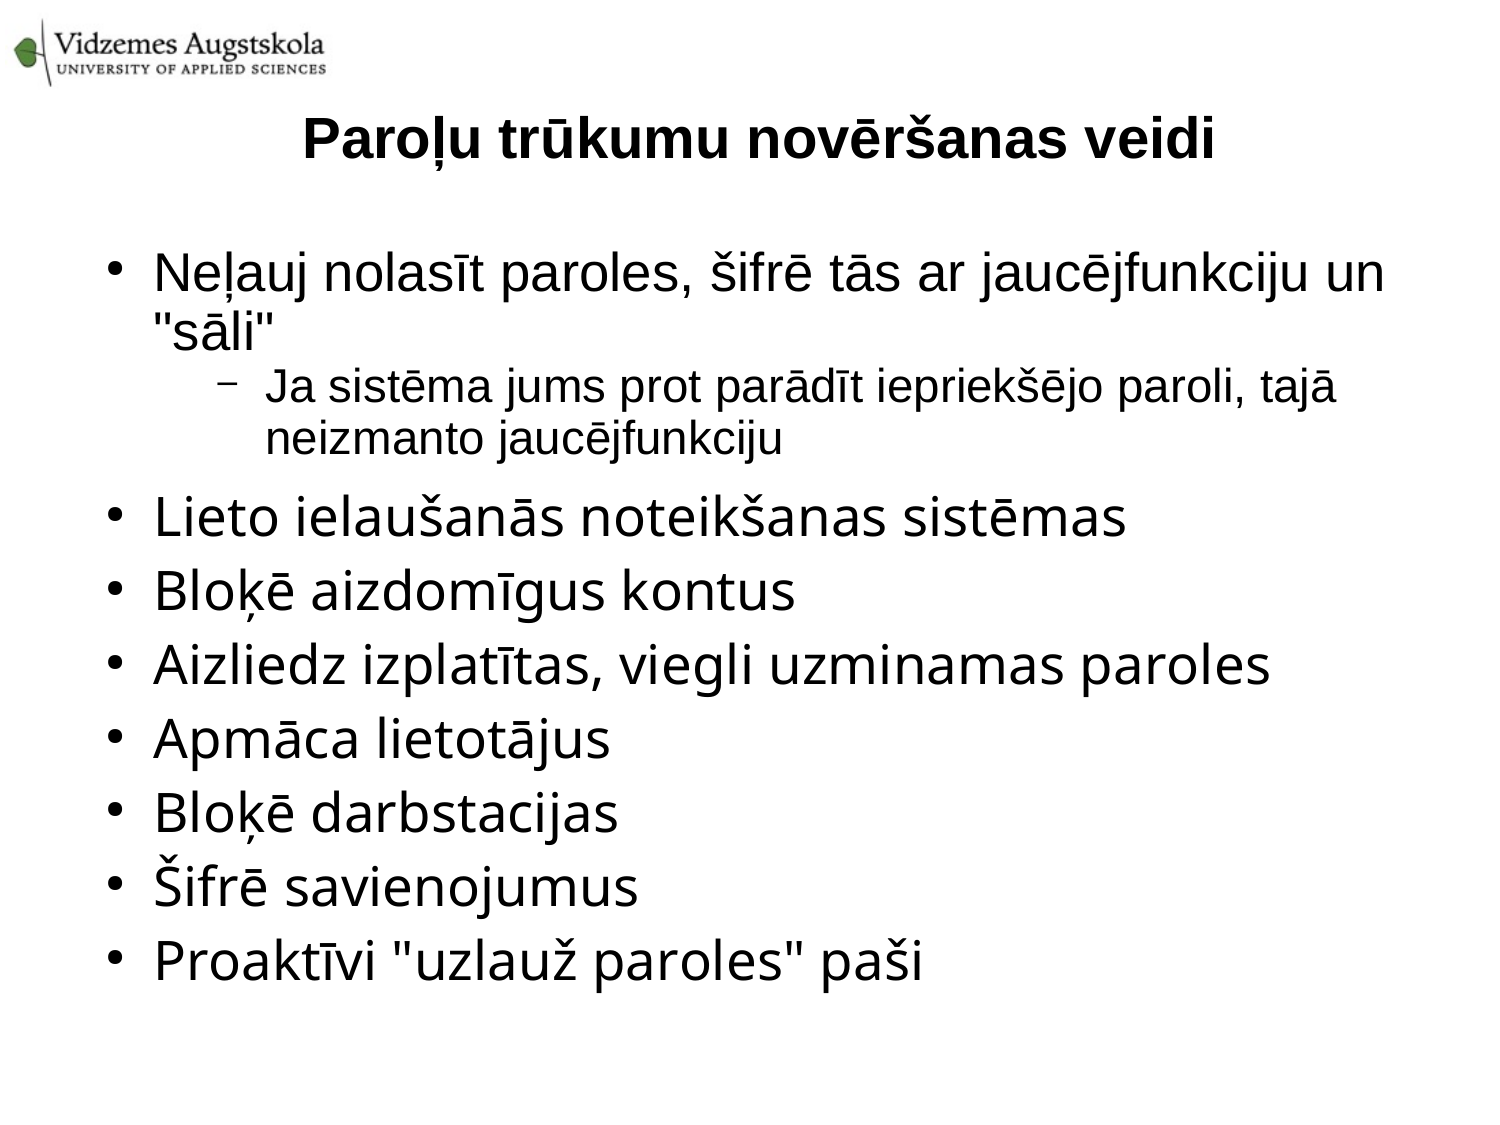

# Paroļu trūkumu novēršanas veidi
Neļauj nolasīt paroles, šifrē tās ar jaucējfunkciju un "sāli"
Ja sistēma jums prot parādīt iepriekšējo paroli, tajā neizmanto jaucējfunkciju
Lieto ielaušanās noteikšanas sistēmas
Bloķē aizdomīgus kontus
Aizliedz izplatītas, viegli uzminamas paroles
Apmāca lietotājus
Bloķē darbstacijas
Šifrē savienojumus
Proaktīvi "uzlauž paroles" paši